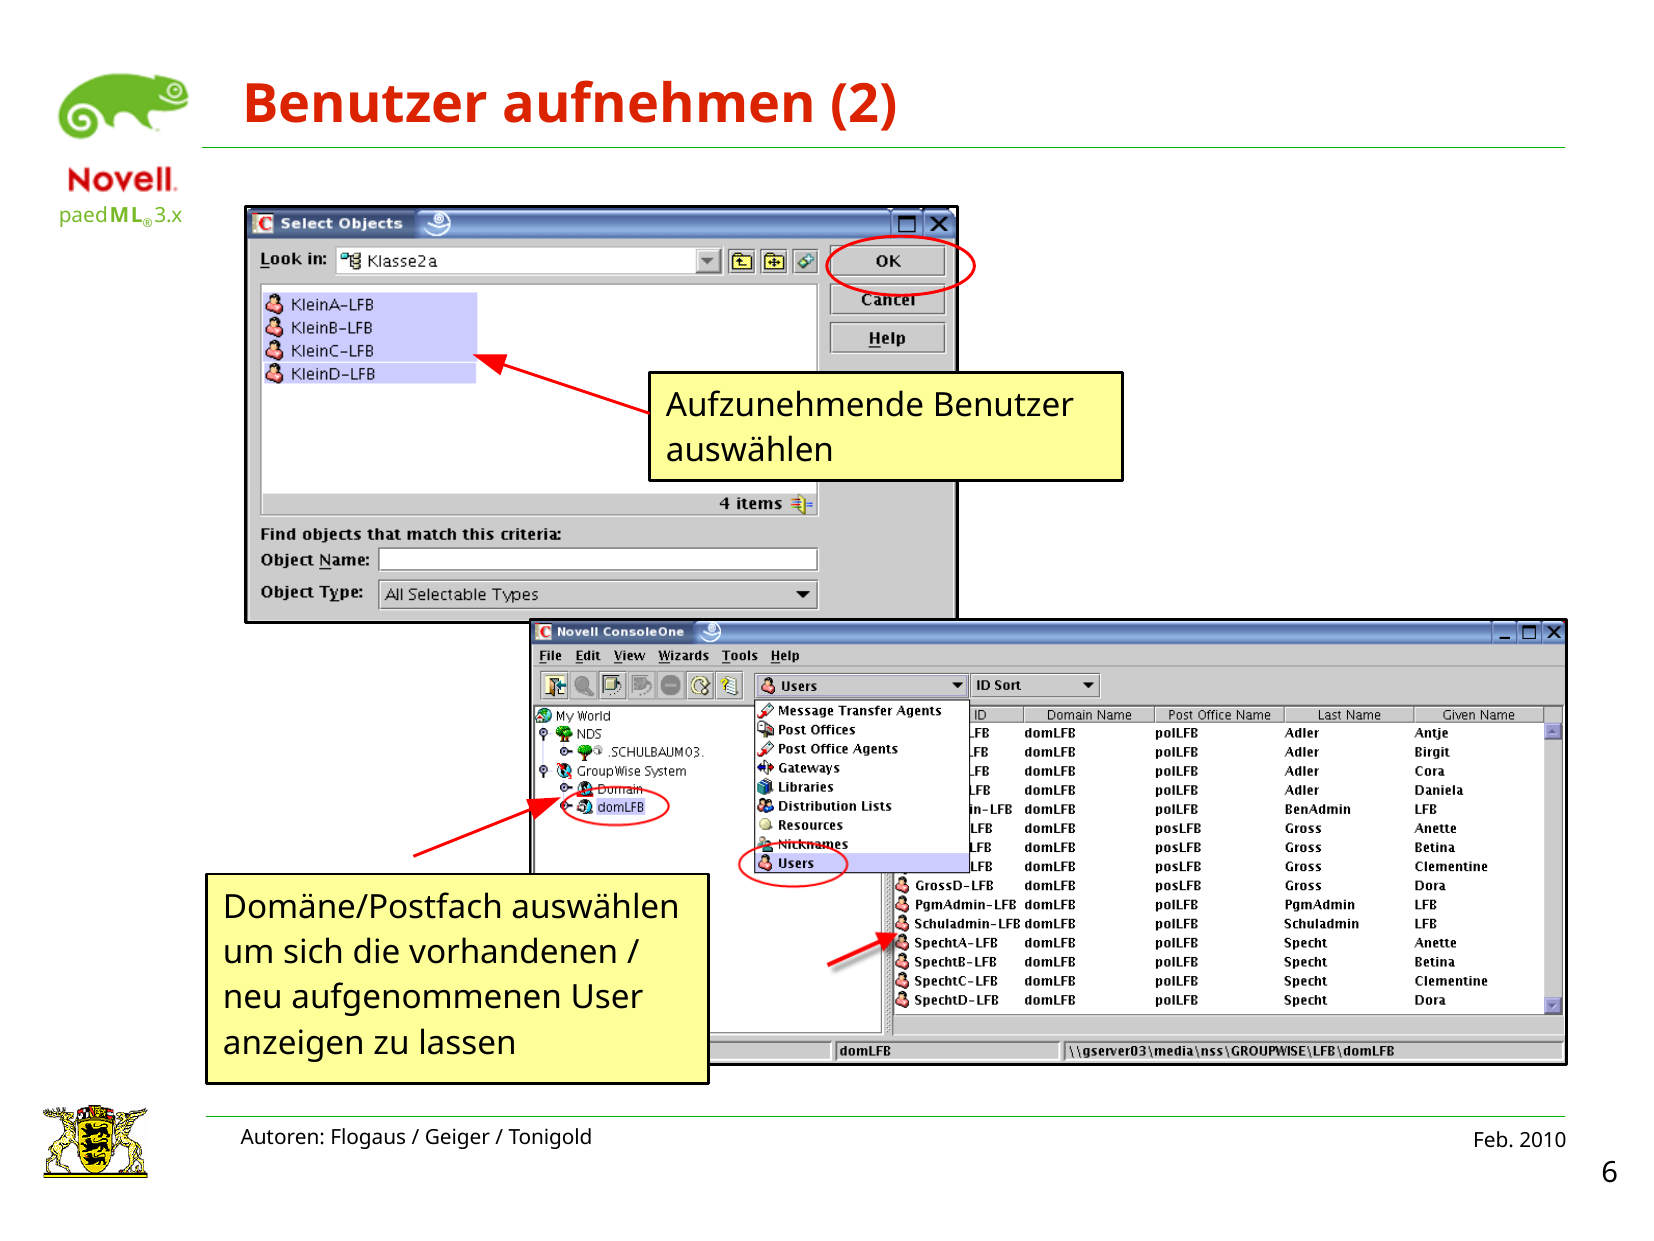

# Benutzer aufnehmen (2)
Aufzunehmende Benutzer auswählen
Domäne/Postfach auswählen um sich die vorhandenen / neu aufgenommenen User anzeigen zu lassen
Autoren: Flogaus / Geiger / Tonigold
Feb. 2010
6